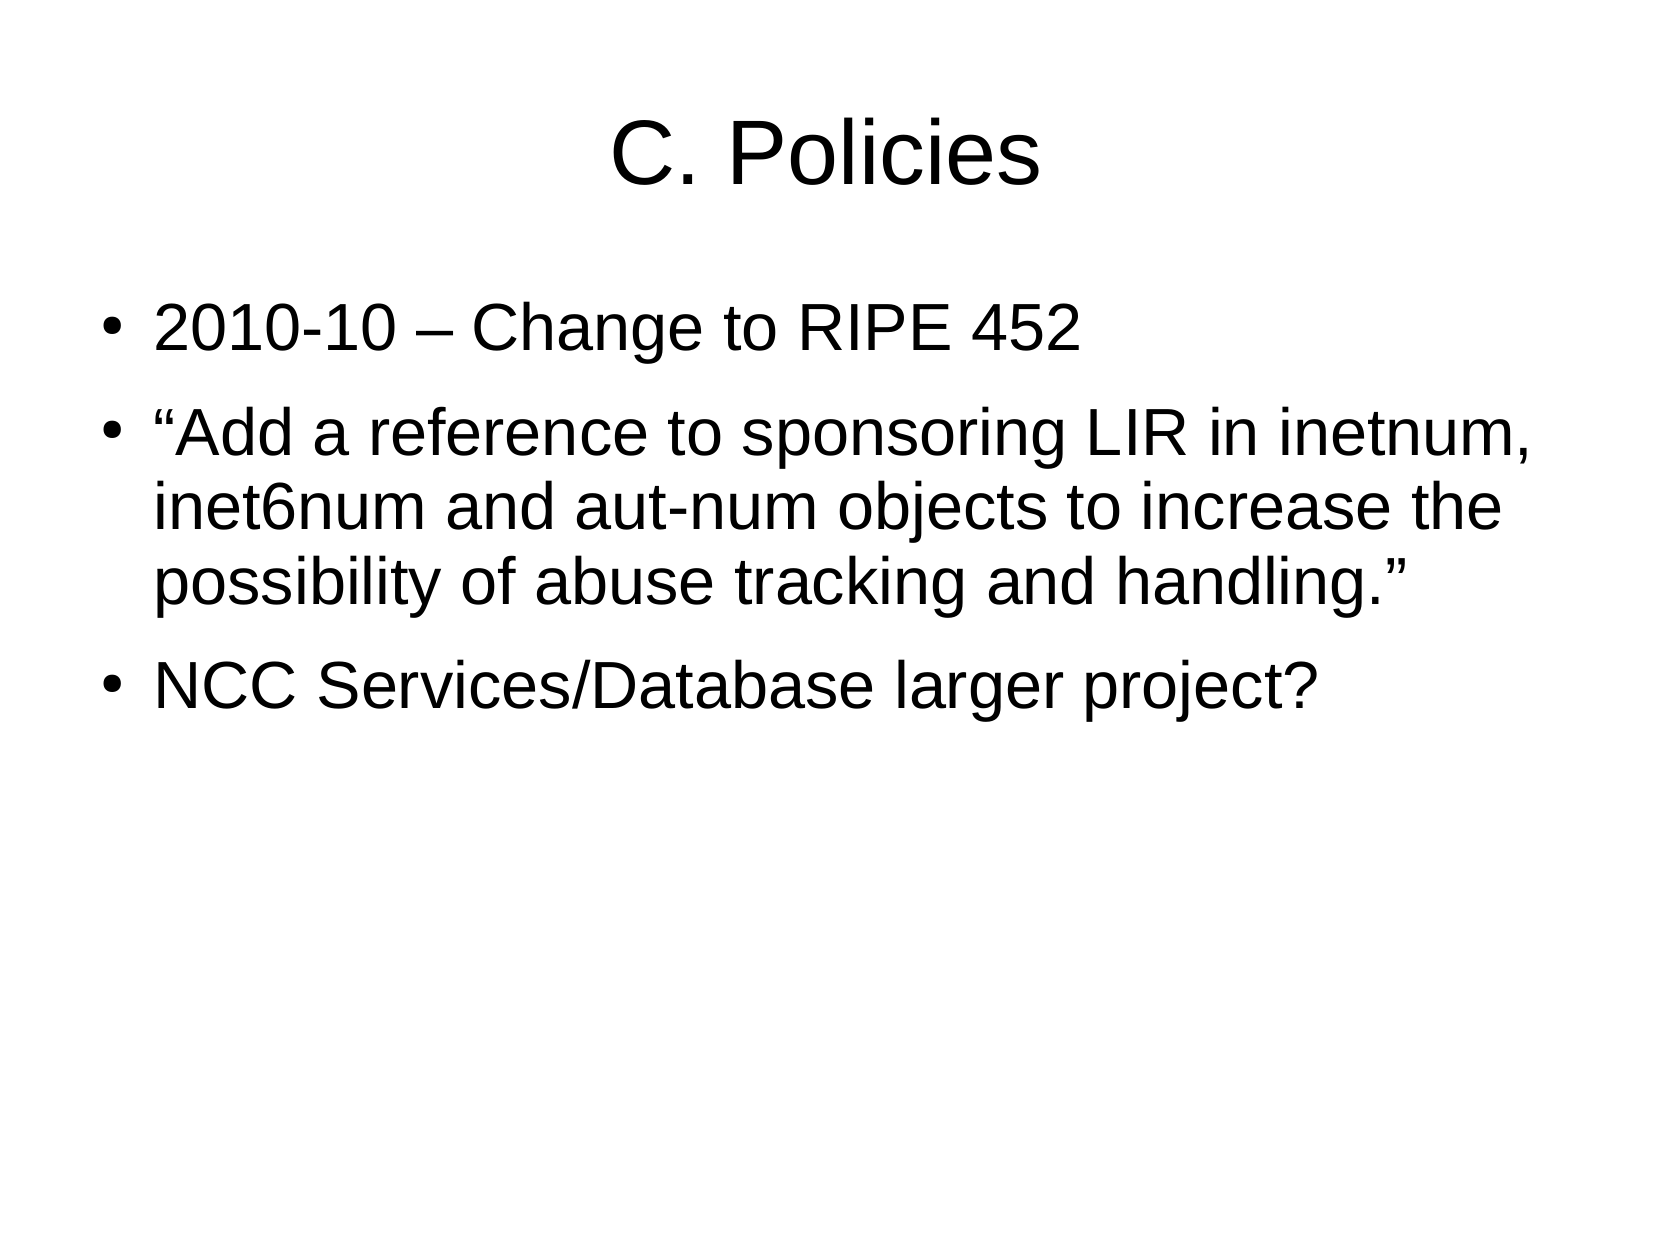

# C. Policies
2010-10 – Change to RIPE 452
“Add a reference to sponsoring LIR in inetnum, inet6num and aut-num objects to increase the possibility of abuse tracking and handling.”
NCC Services/Database larger project?